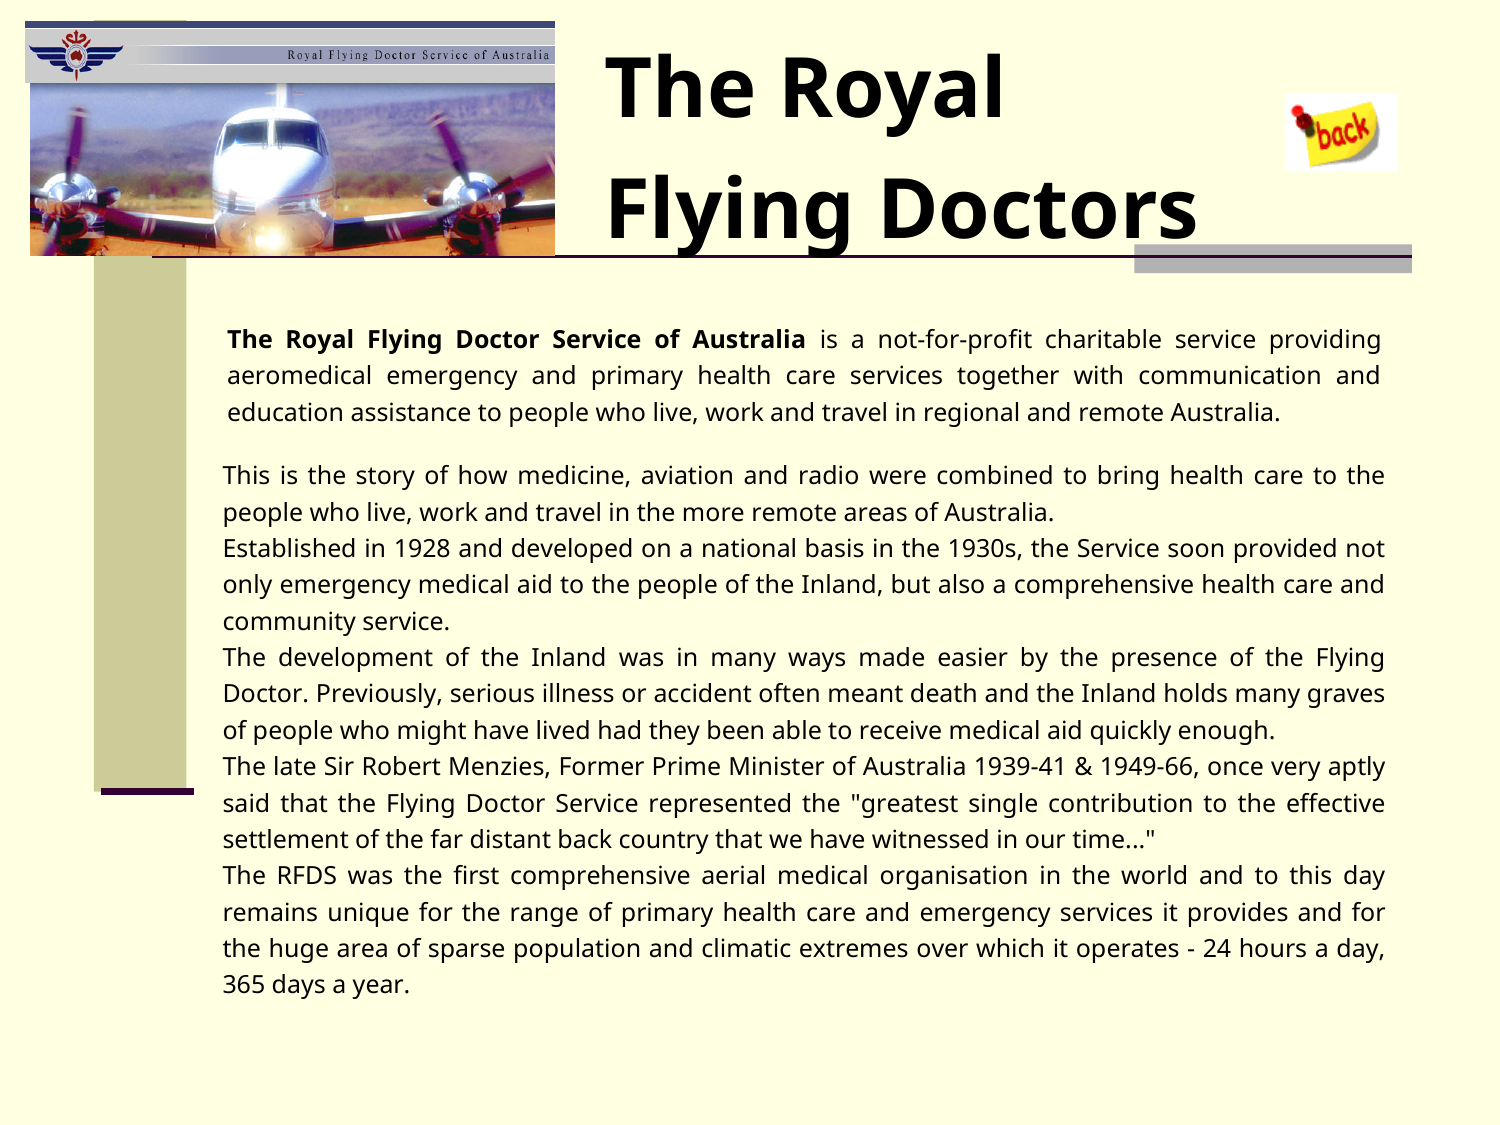

The Royal Flying Doctors
The Royal Flying Doctor Service of Australia is a not-for-profit charitable service providing aeromedical emergency and primary health care services together with communication and education assistance to people who live, work and travel in regional and remote Australia.
This is the story of how medicine, aviation and radio were combined to bring health care to the people who live, work and travel in the more remote areas of Australia.
Established in 1928 and developed on a national basis in the 1930s, the Service soon provided not only emergency medical aid to the people of the Inland, but also a comprehensive health care and community service.
The development of the Inland was in many ways made easier by the presence of the Flying Doctor. Previously, serious illness or accident often meant death and the Inland holds many graves of people who might have lived had they been able to receive medical aid quickly enough.
The late Sir Robert Menzies, Former Prime Minister of Australia 1939-41 & 1949-66, once very aptly said that the Flying Doctor Service represented the "greatest single contribution to the effective settlement of the far distant back country that we have witnessed in our time..."
The RFDS was the first comprehensive aerial medical organisation in the world and to this day remains unique for the range of primary health care and emergency services it provides and for the huge area of sparse population and climatic extremes over which it operates - 24 hours a day, 365 days a year.